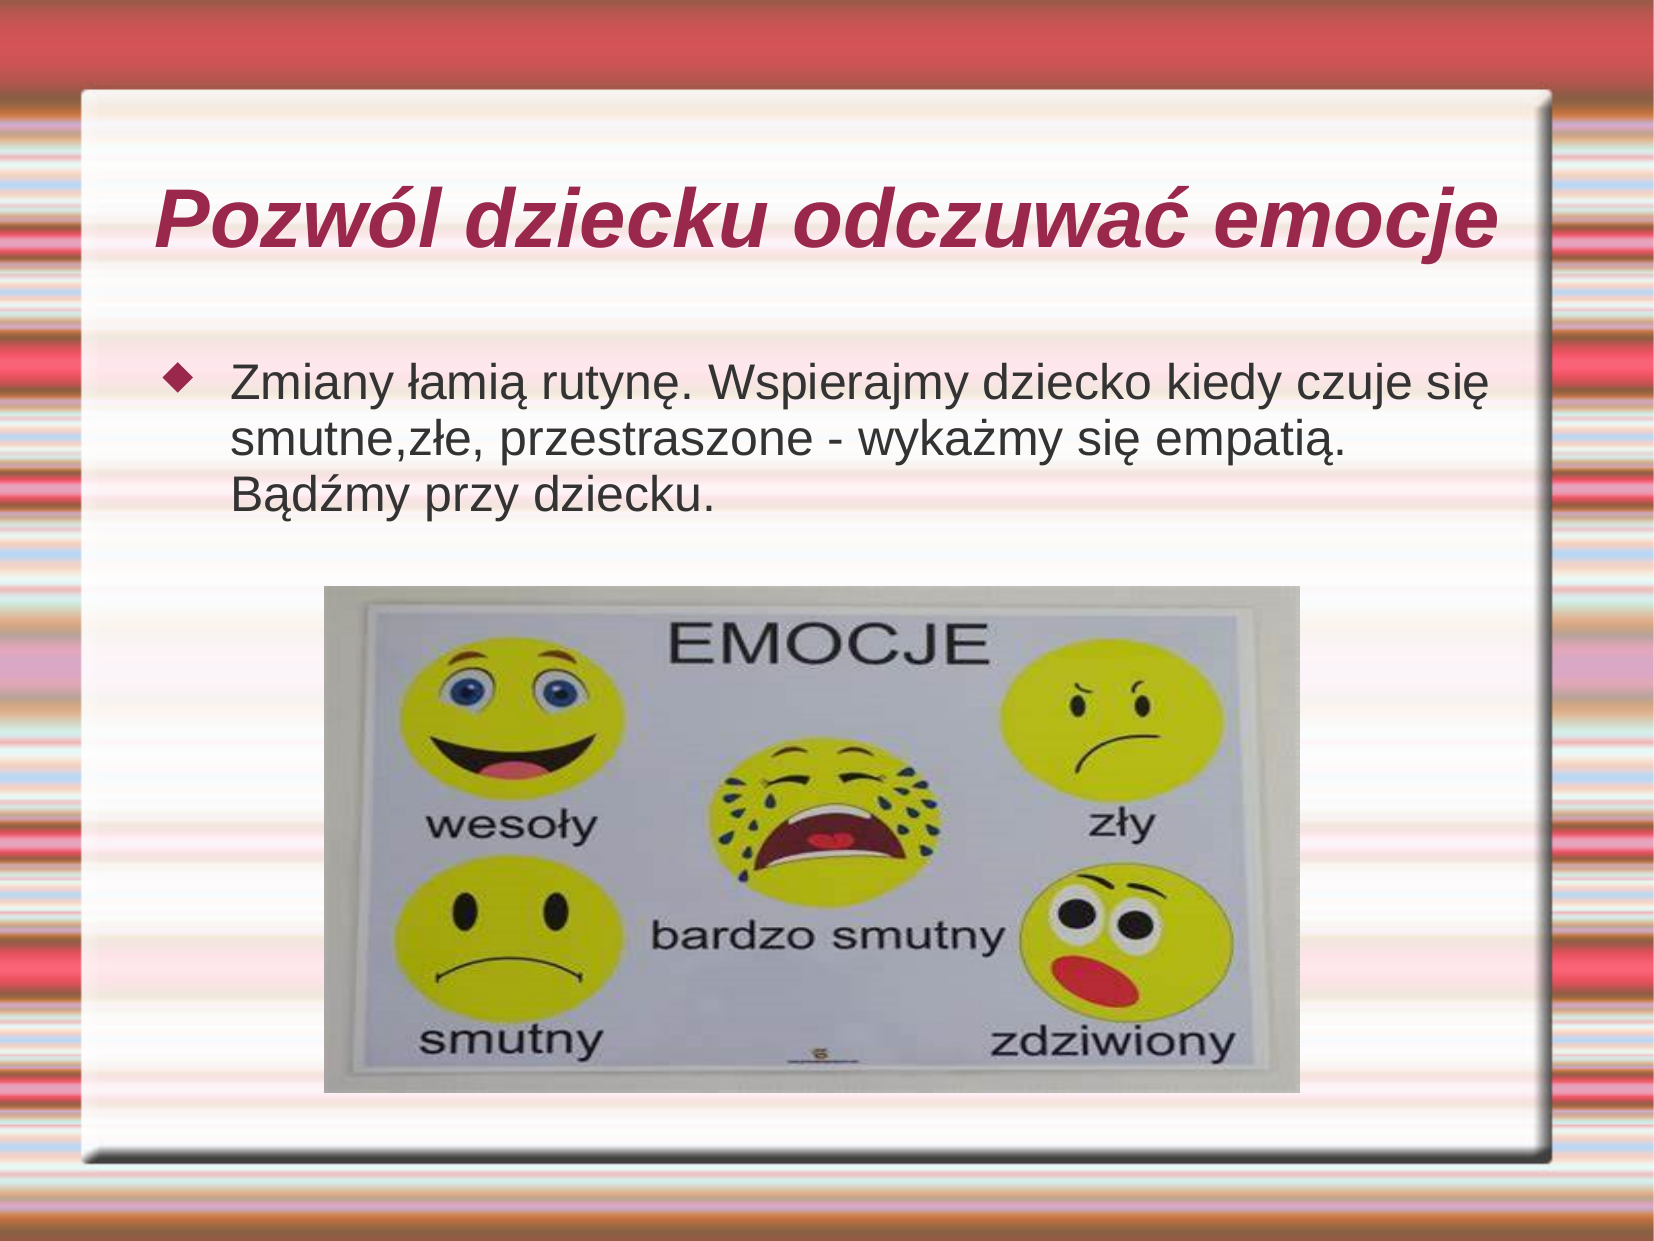

# Pozwól dziecku odczuwać emocje
Zmiany łamią rutynę. Wspierajmy dziecko kiedy czuje się smutne,złe, przestraszone - wykażmy się empatią. Bądźmy przy dziecku.